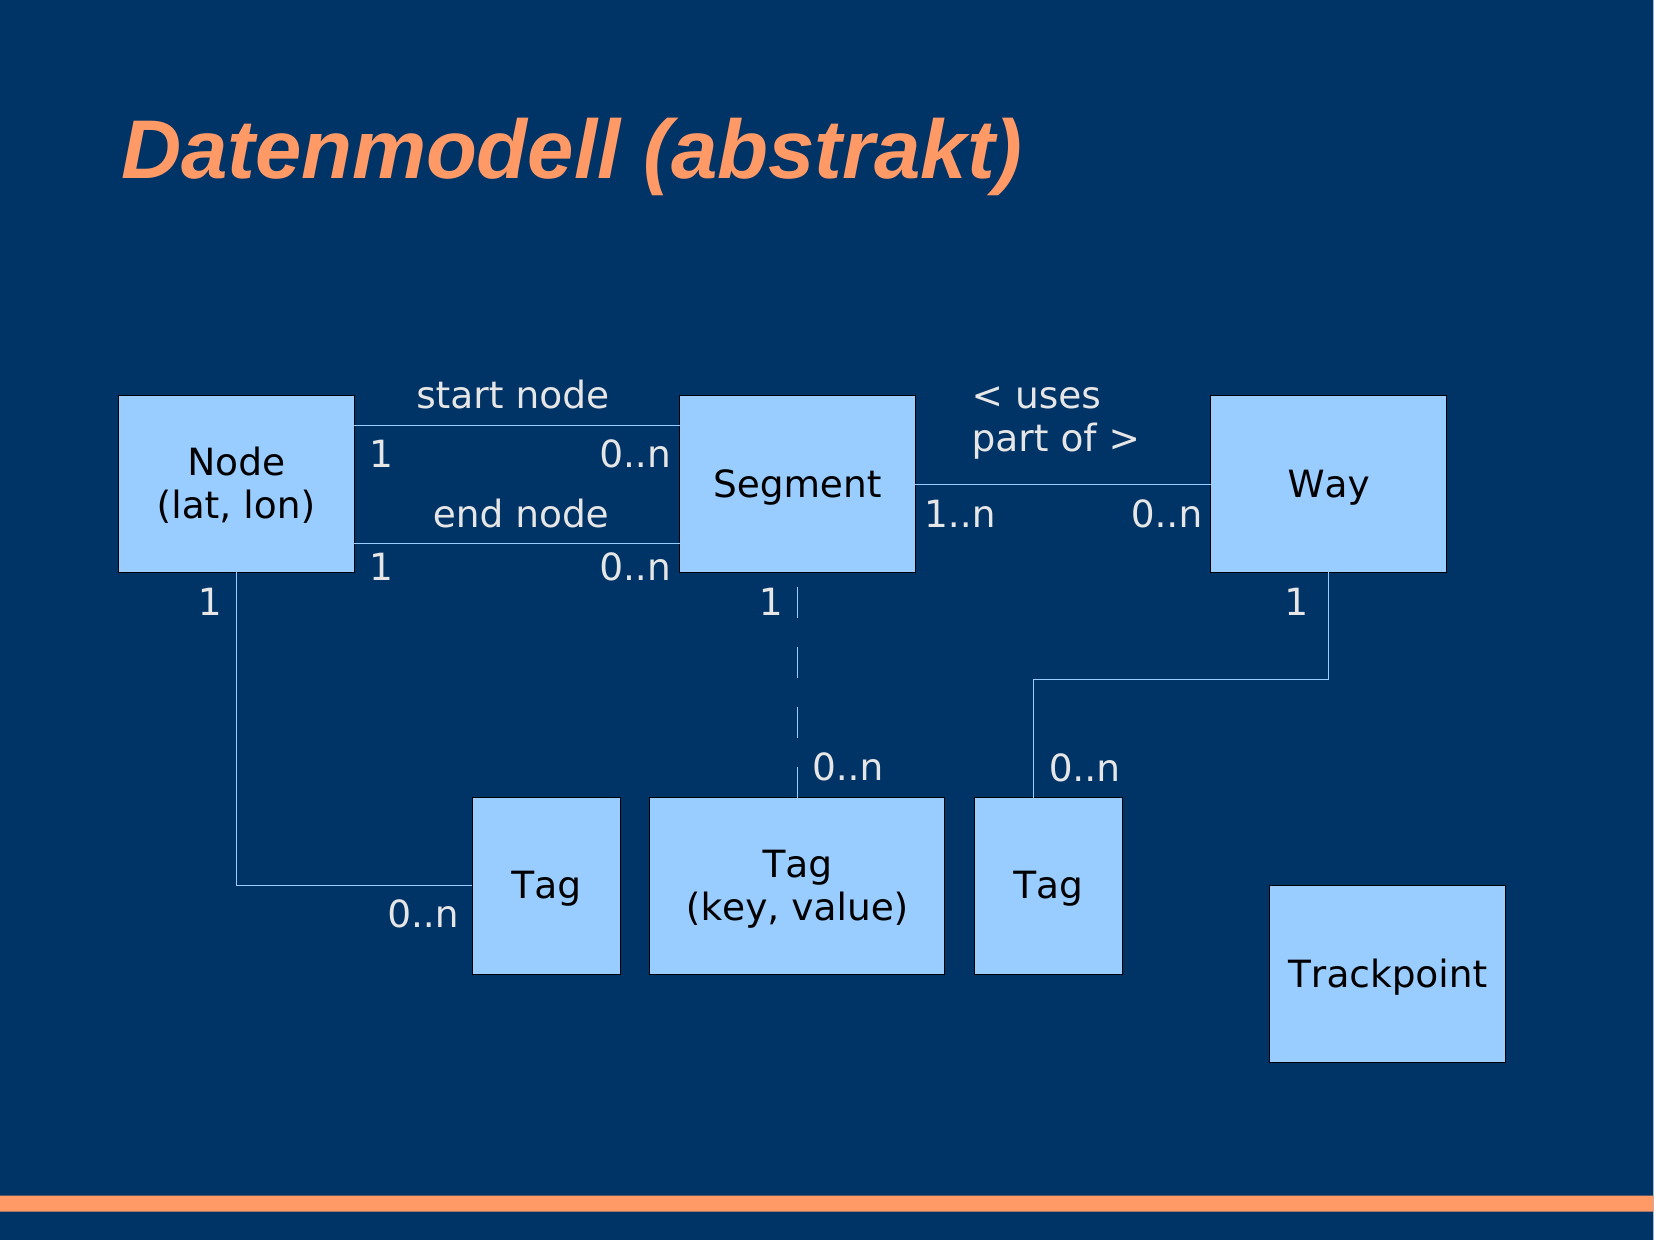

# Datenmodell (abstrakt)
< uses
part of >
start node
Node
(lat, lon)
Segment
Way
1
0..n
end node
1..n
0..n
1
0..n
1
1
1
0..n
0..n
Tag
Tag
(key, value)
Tag
0..n
Trackpoint